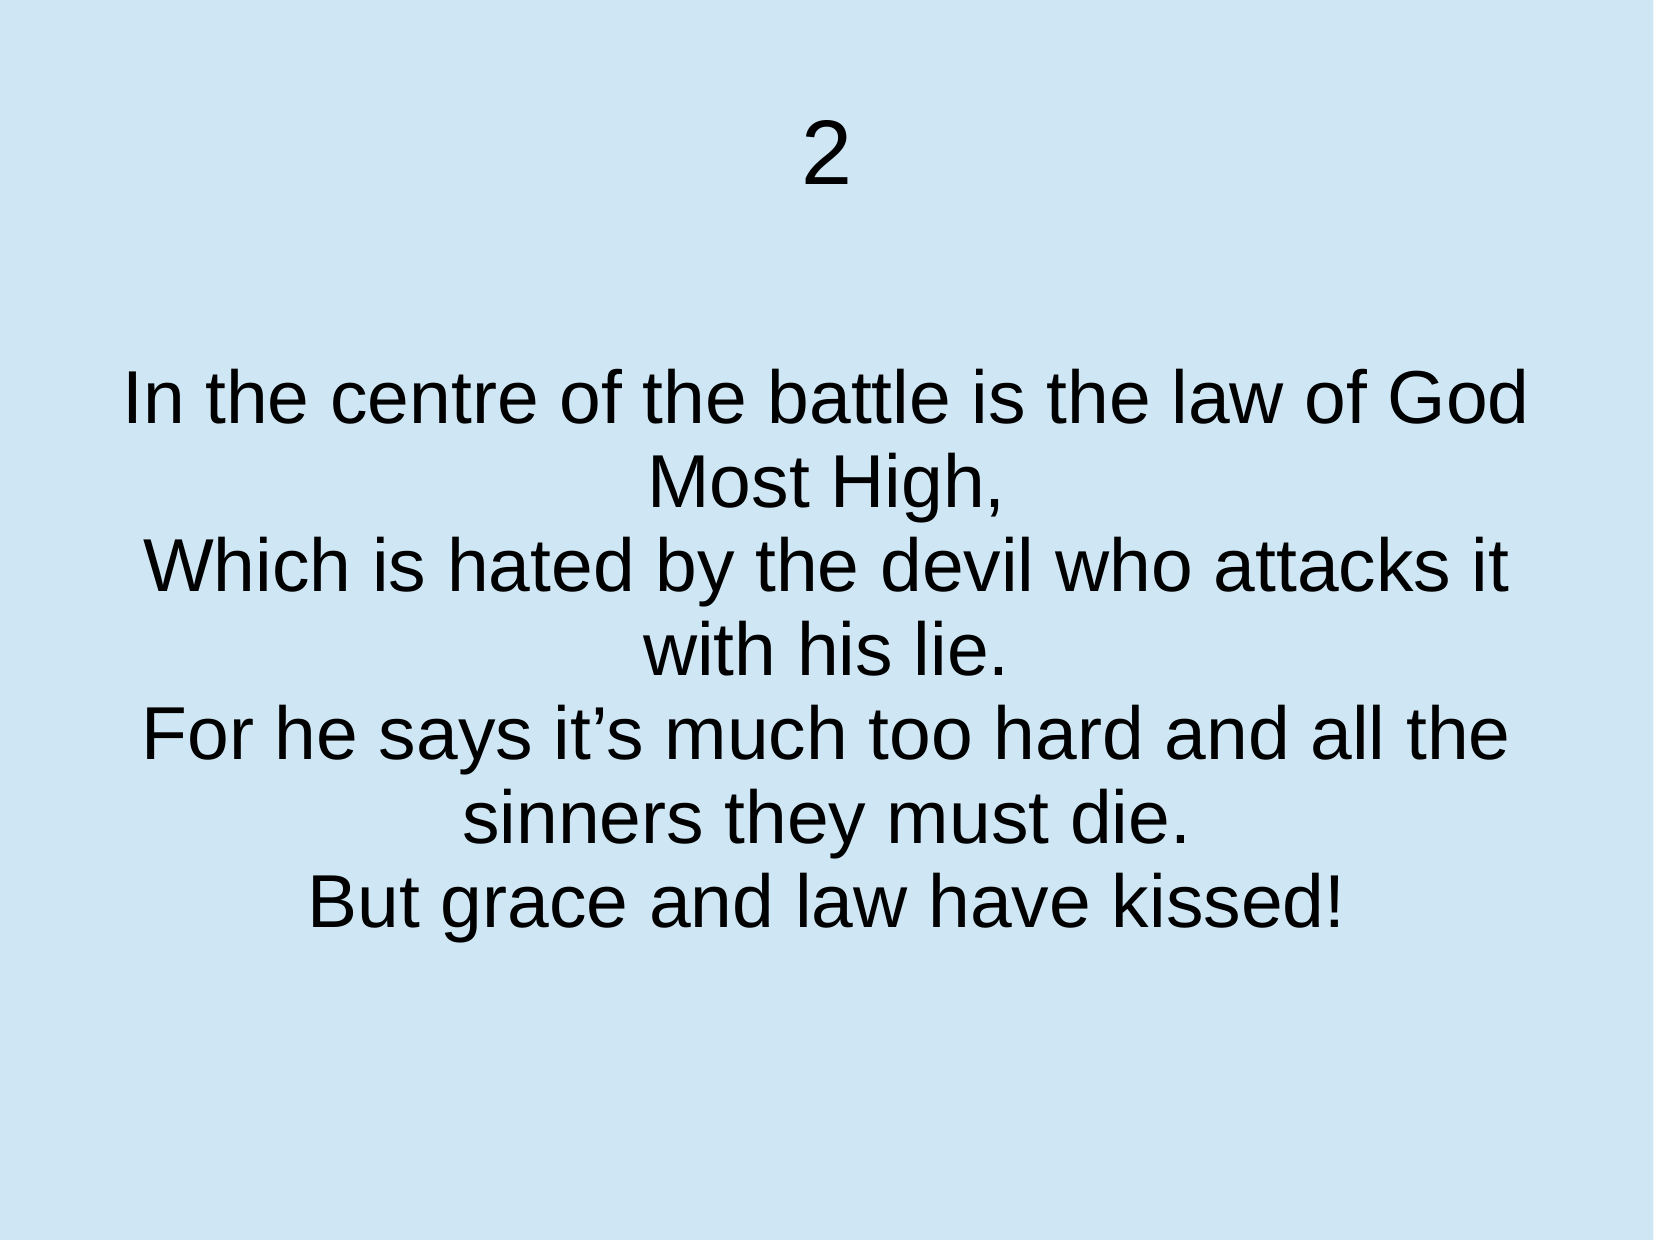

# 2
In the centre of the battle is the law of God Most High,
Which is hated by the devil who attacks it with his lie.
For he says it’s much too hard and all the sinners they must die.
But grace and law have kissed!